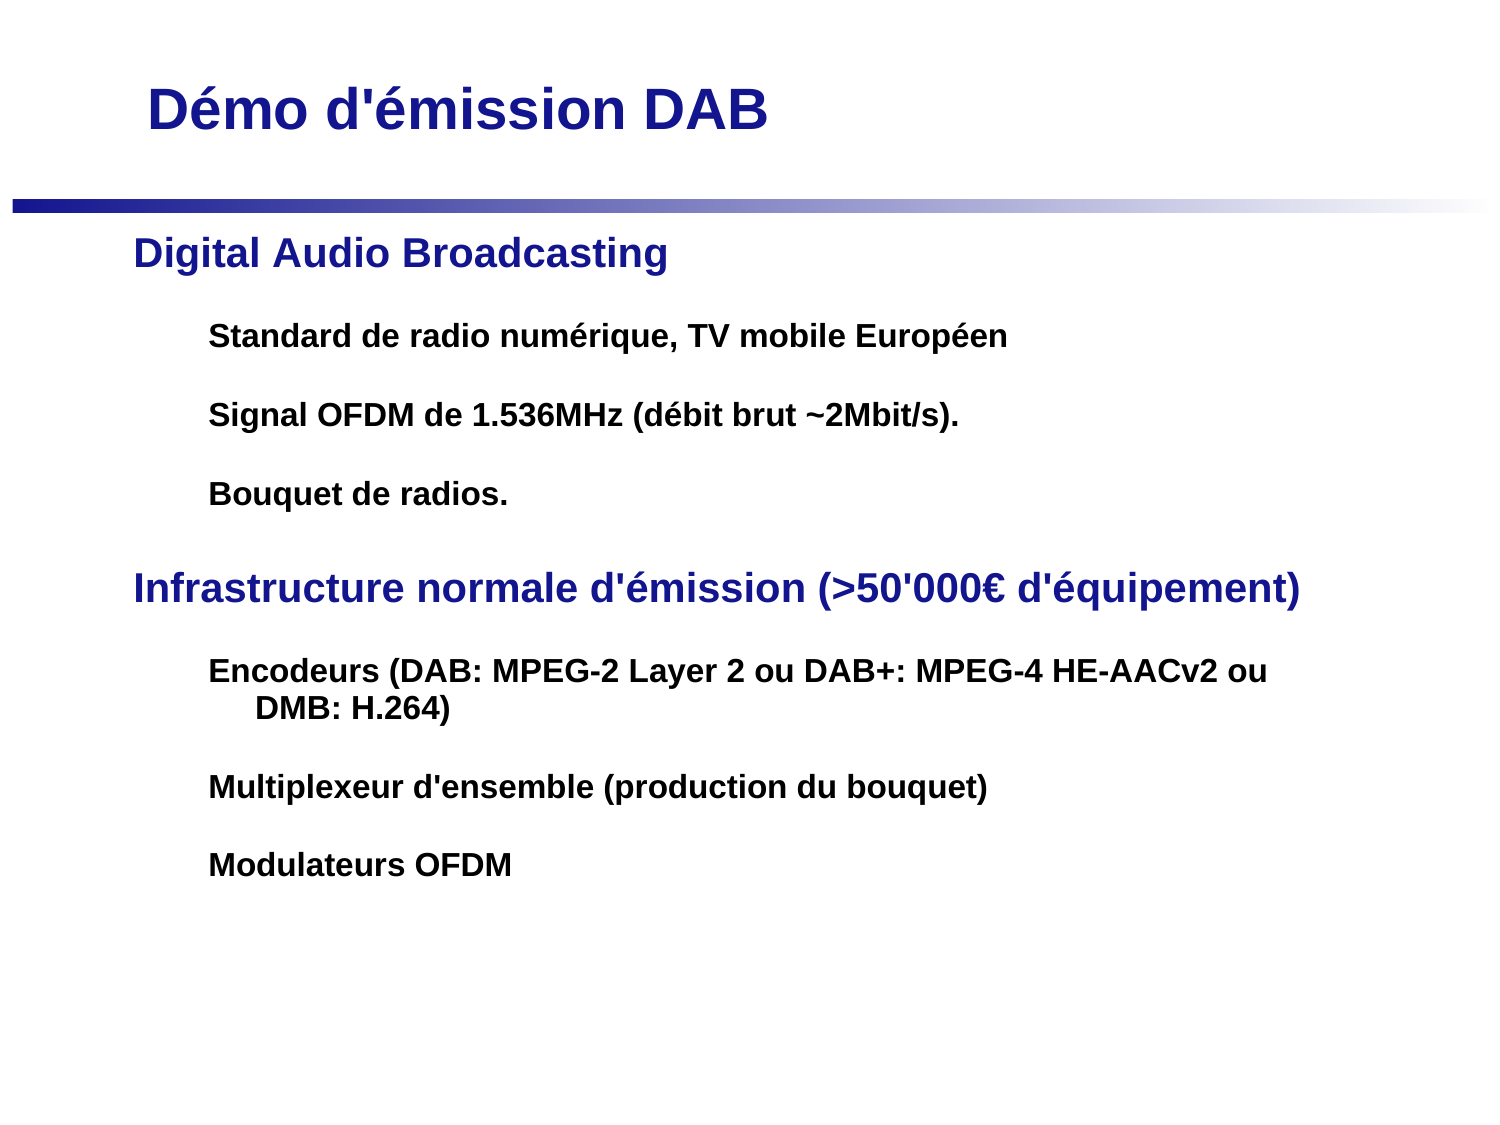

# Démo d'émission DAB
Digital Audio Broadcasting
Standard de radio numérique, TV mobile Européen
Signal OFDM de 1.536MHz (débit brut ~2Mbit/s).
Bouquet de radios.
Infrastructure normale d'émission (>50'000€ d'équipement)
Encodeurs (DAB: MPEG-2 Layer 2 ou DAB+: MPEG-4 HE-AACv2 ou DMB: H.264)
Multiplexeur d'ensemble (production du bouquet)
Modulateurs OFDM